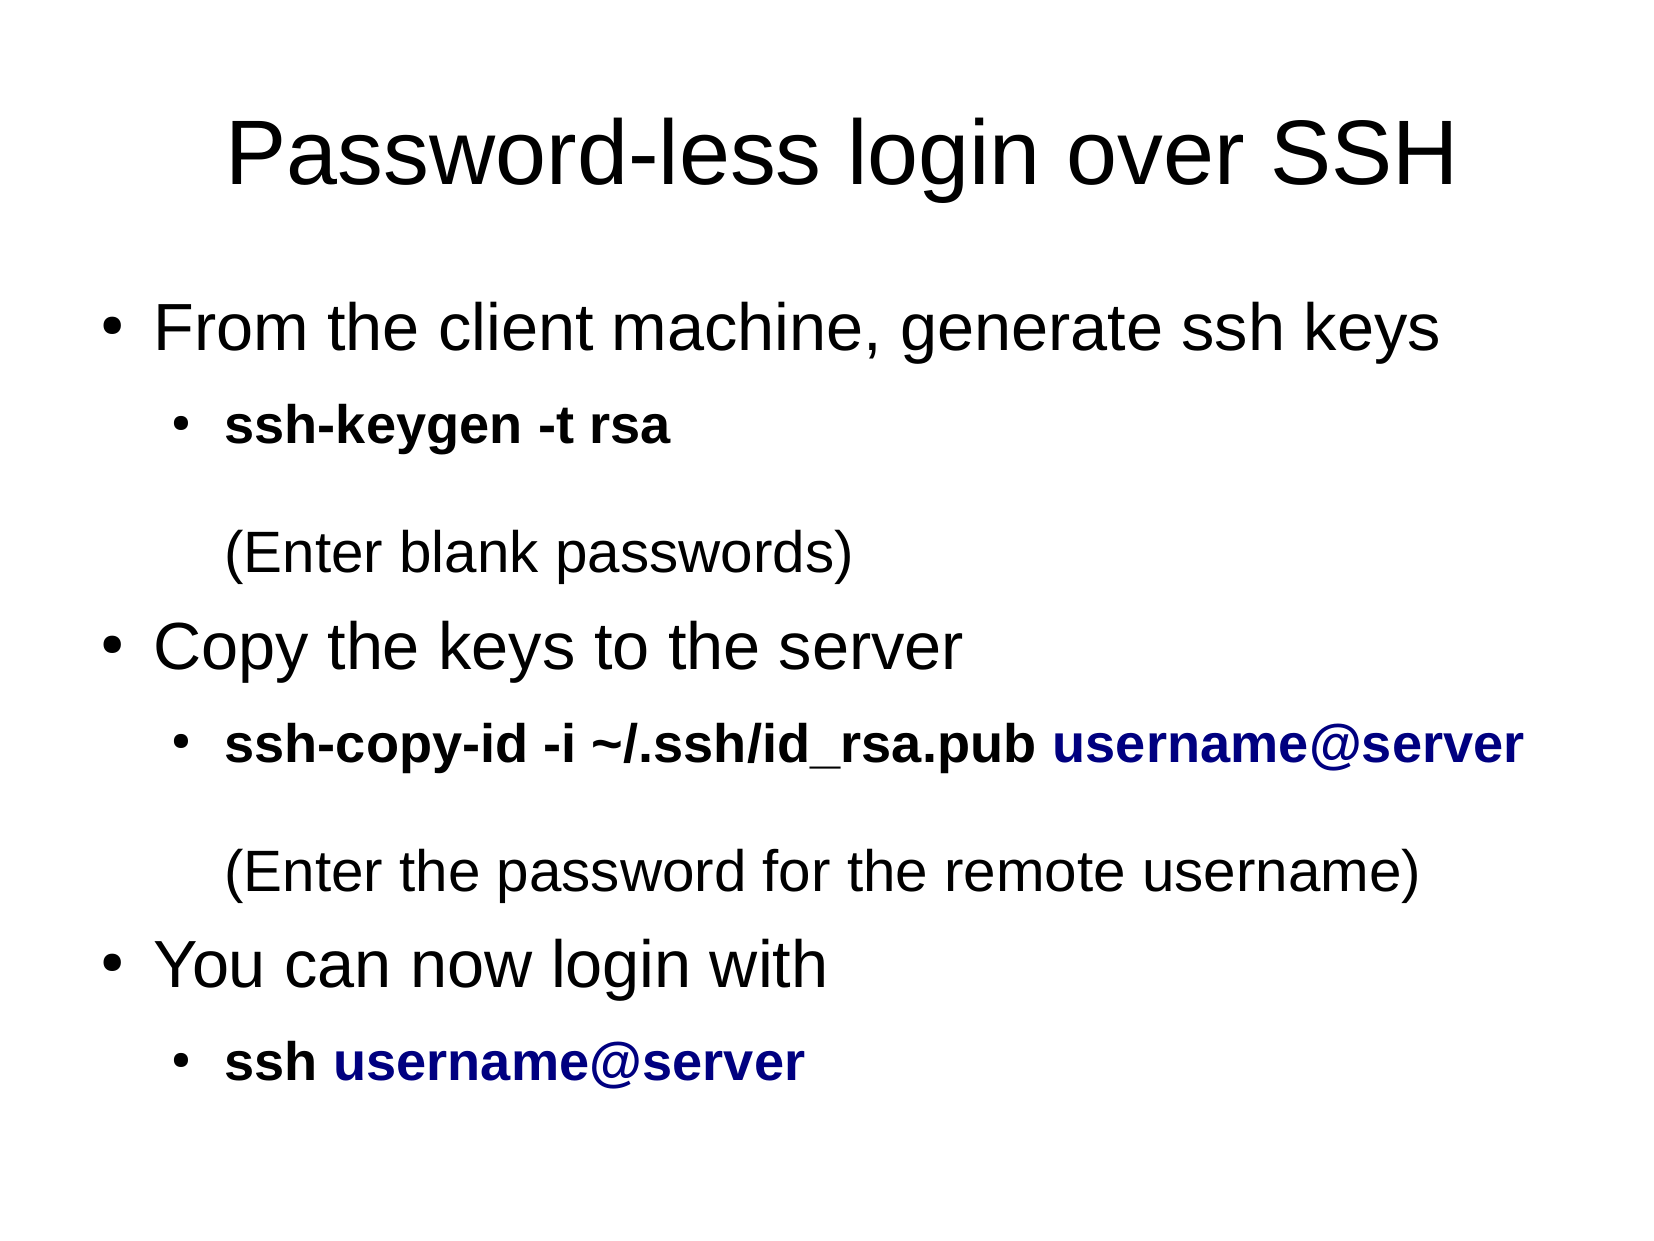

# Password-less login over SSH
From the client machine, generate ssh keys
ssh-keygen -t rsa
(Enter blank passwords)
Copy the keys to the server
ssh-copy-id -i ~/.ssh/id_rsa.pub username@server
(Enter the password for the remote username)
You can now login with
ssh username@server